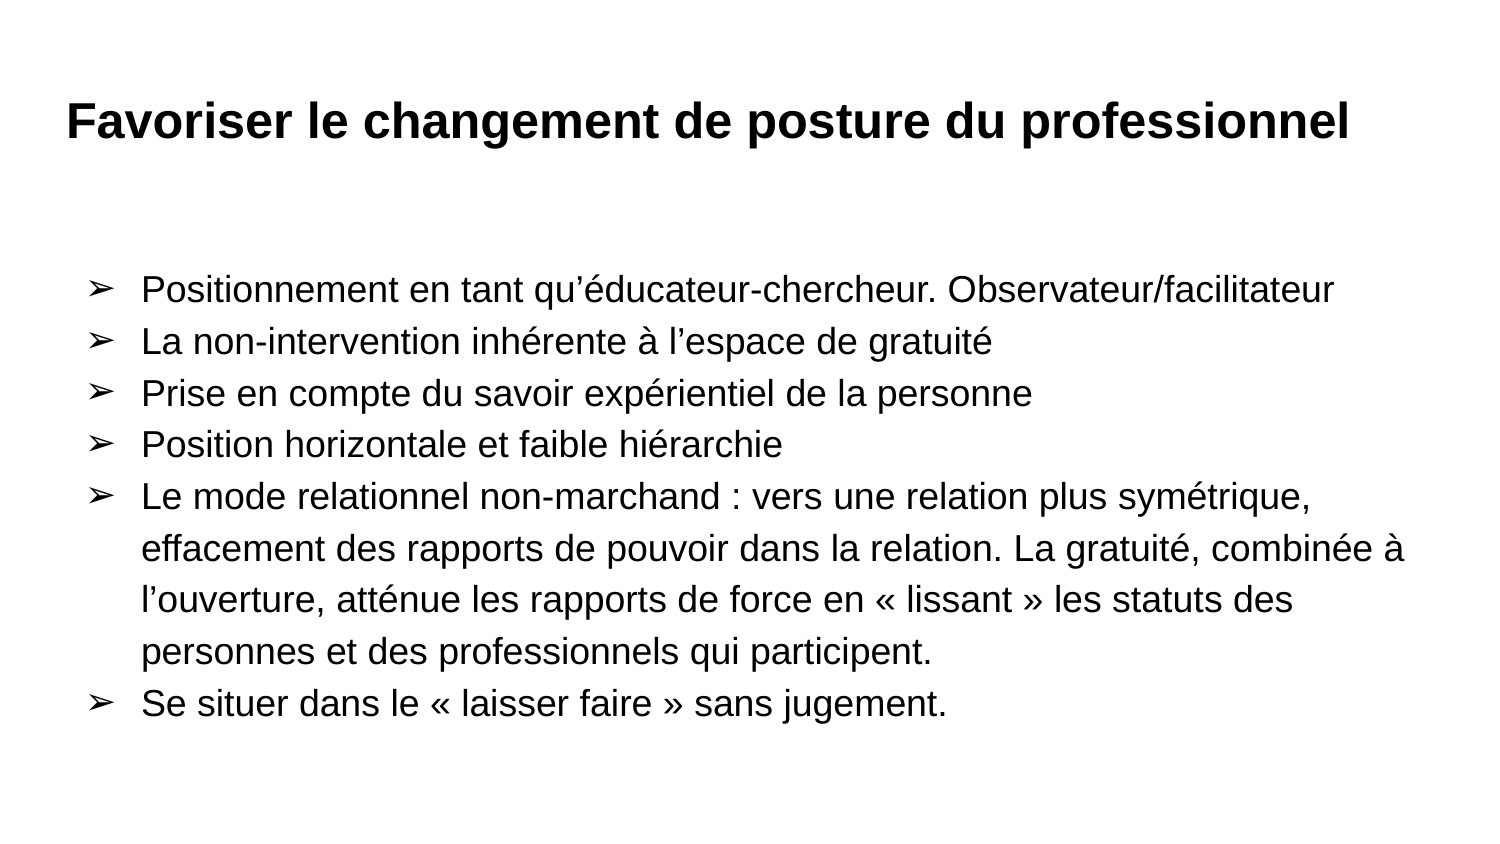

# Favoriser le changement de posture du professionnel
Positionnement en tant qu’éducateur-chercheur. Observateur/facilitateur
La non-intervention inhérente à l’espace de gratuité
Prise en compte du savoir expérientiel de la personne
Position horizontale et faible hiérarchie
Le mode relationnel non-marchand : vers une relation plus symétrique, effacement des rapports de pouvoir dans la relation. La gratuité, combinée à l’ouverture, atténue les rapports de force en « lissant » les statuts des personnes et des professionnels qui participent.
Se situer dans le « laisser faire » sans jugement.